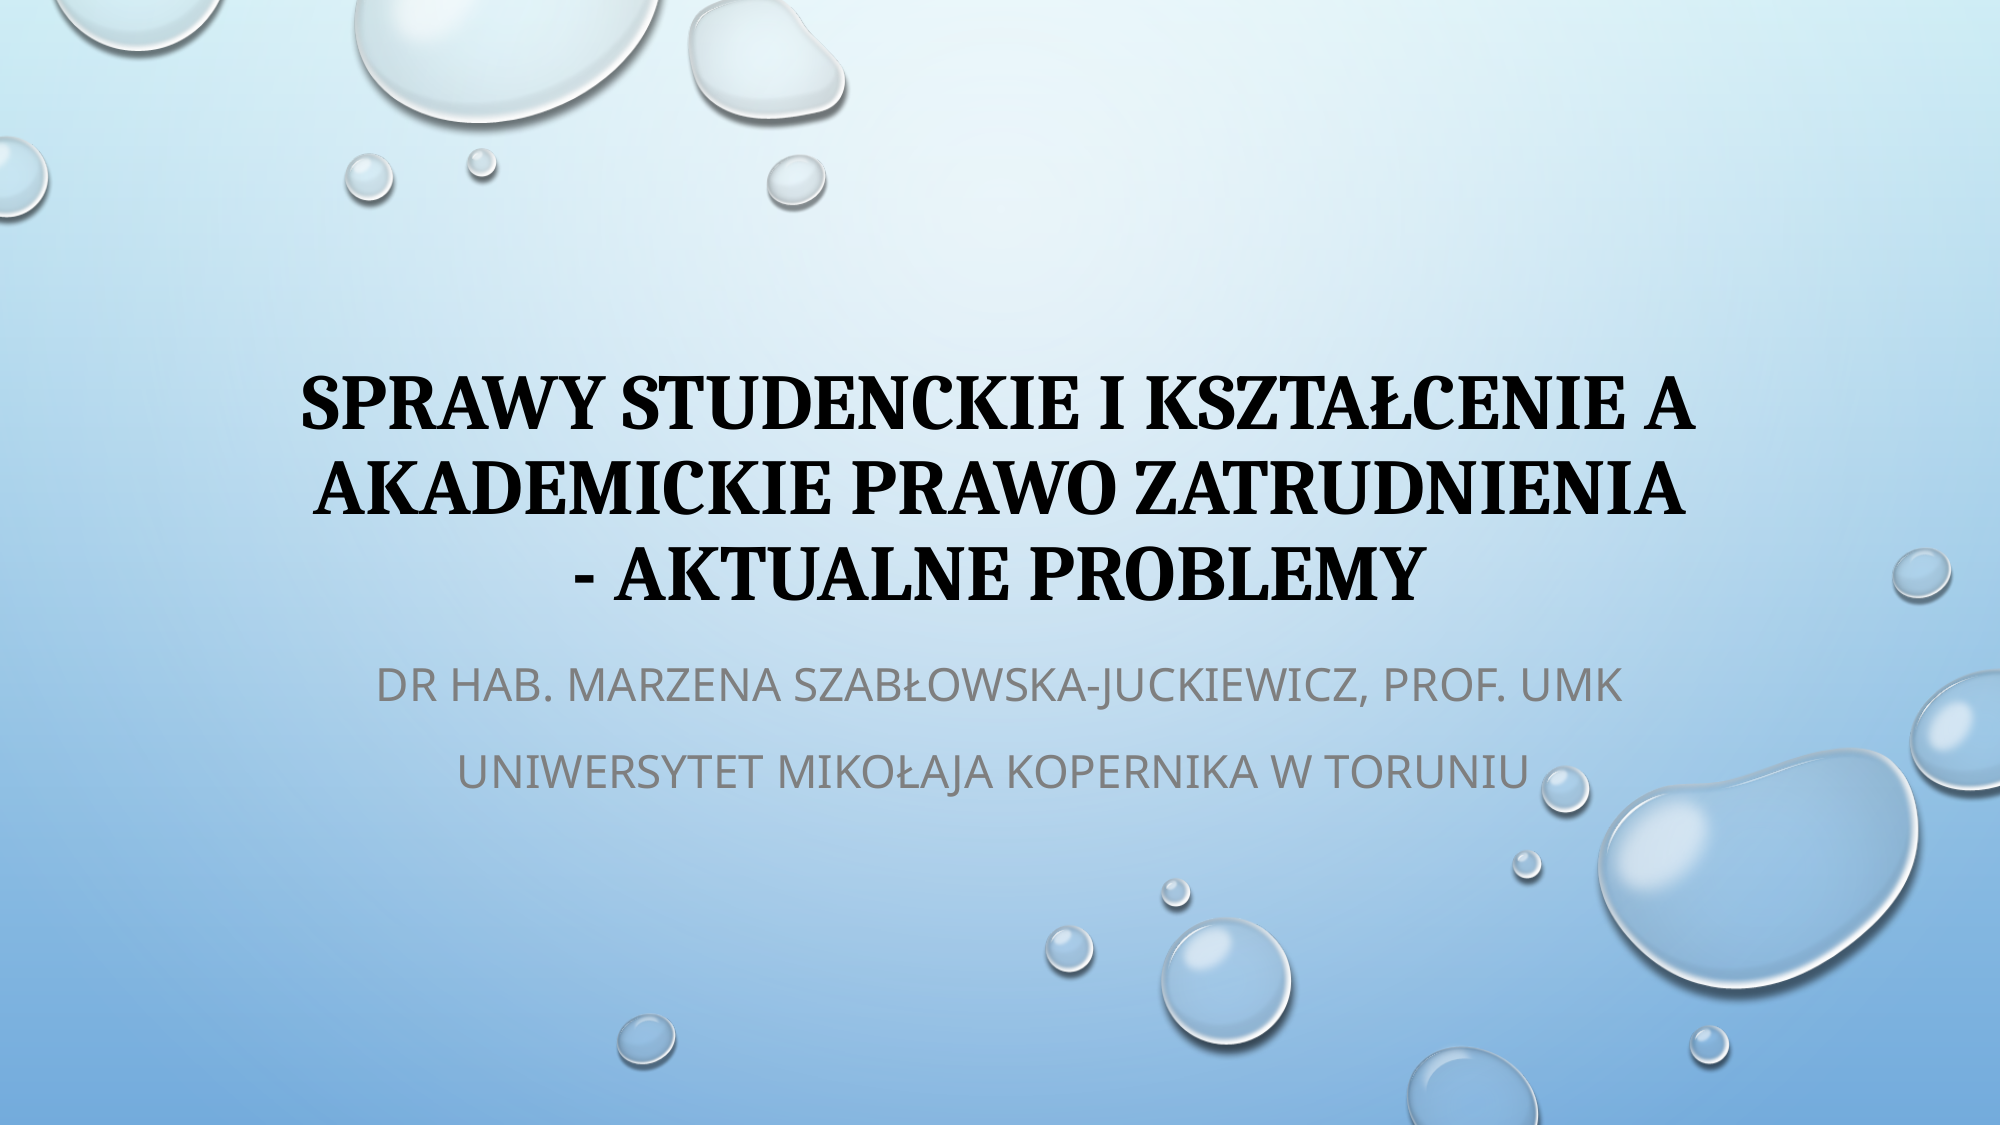

# Sprawy studenckie i kształcenie a akademickie prawo zatrudnienia - aktualne problemy
Dr hab. Marzena Szabłowska-Juckiewicz, prof. UMK
Uniwersytet Mikołaja Kopernika w Toruniu